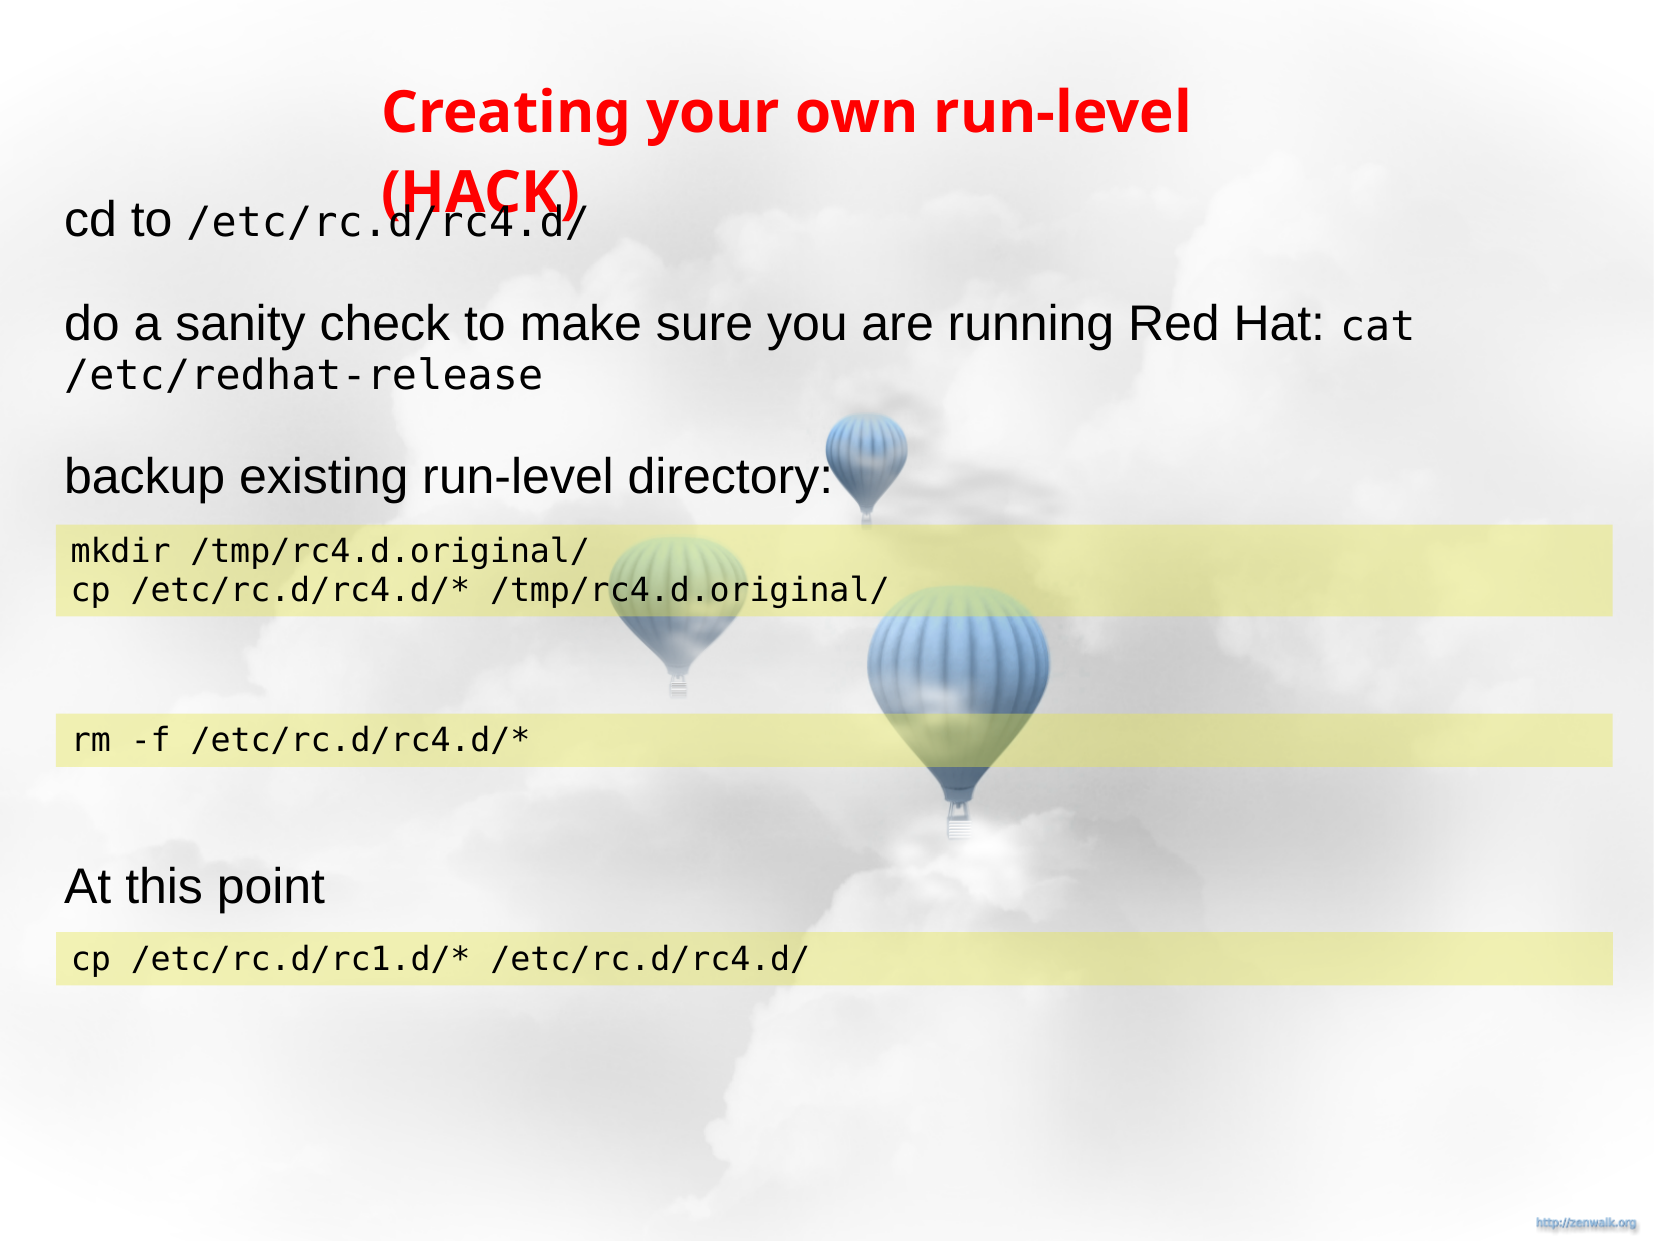

Creating your own run-level (HACK)
cd to /etc/rc.d/rc4.d/
do a sanity check to make sure you are running Red Hat: cat /etc/redhat-release
backup existing run-level directory:
mkdir /tmp/rc4.d.original/
cp /etc/rc.d/rc4.d/* /tmp/rc4.d.original/
rm -f /etc/rc.d/rc4.d/*
At this point
cp /etc/rc.d/rc1.d/* /etc/rc.d/rc4.d/